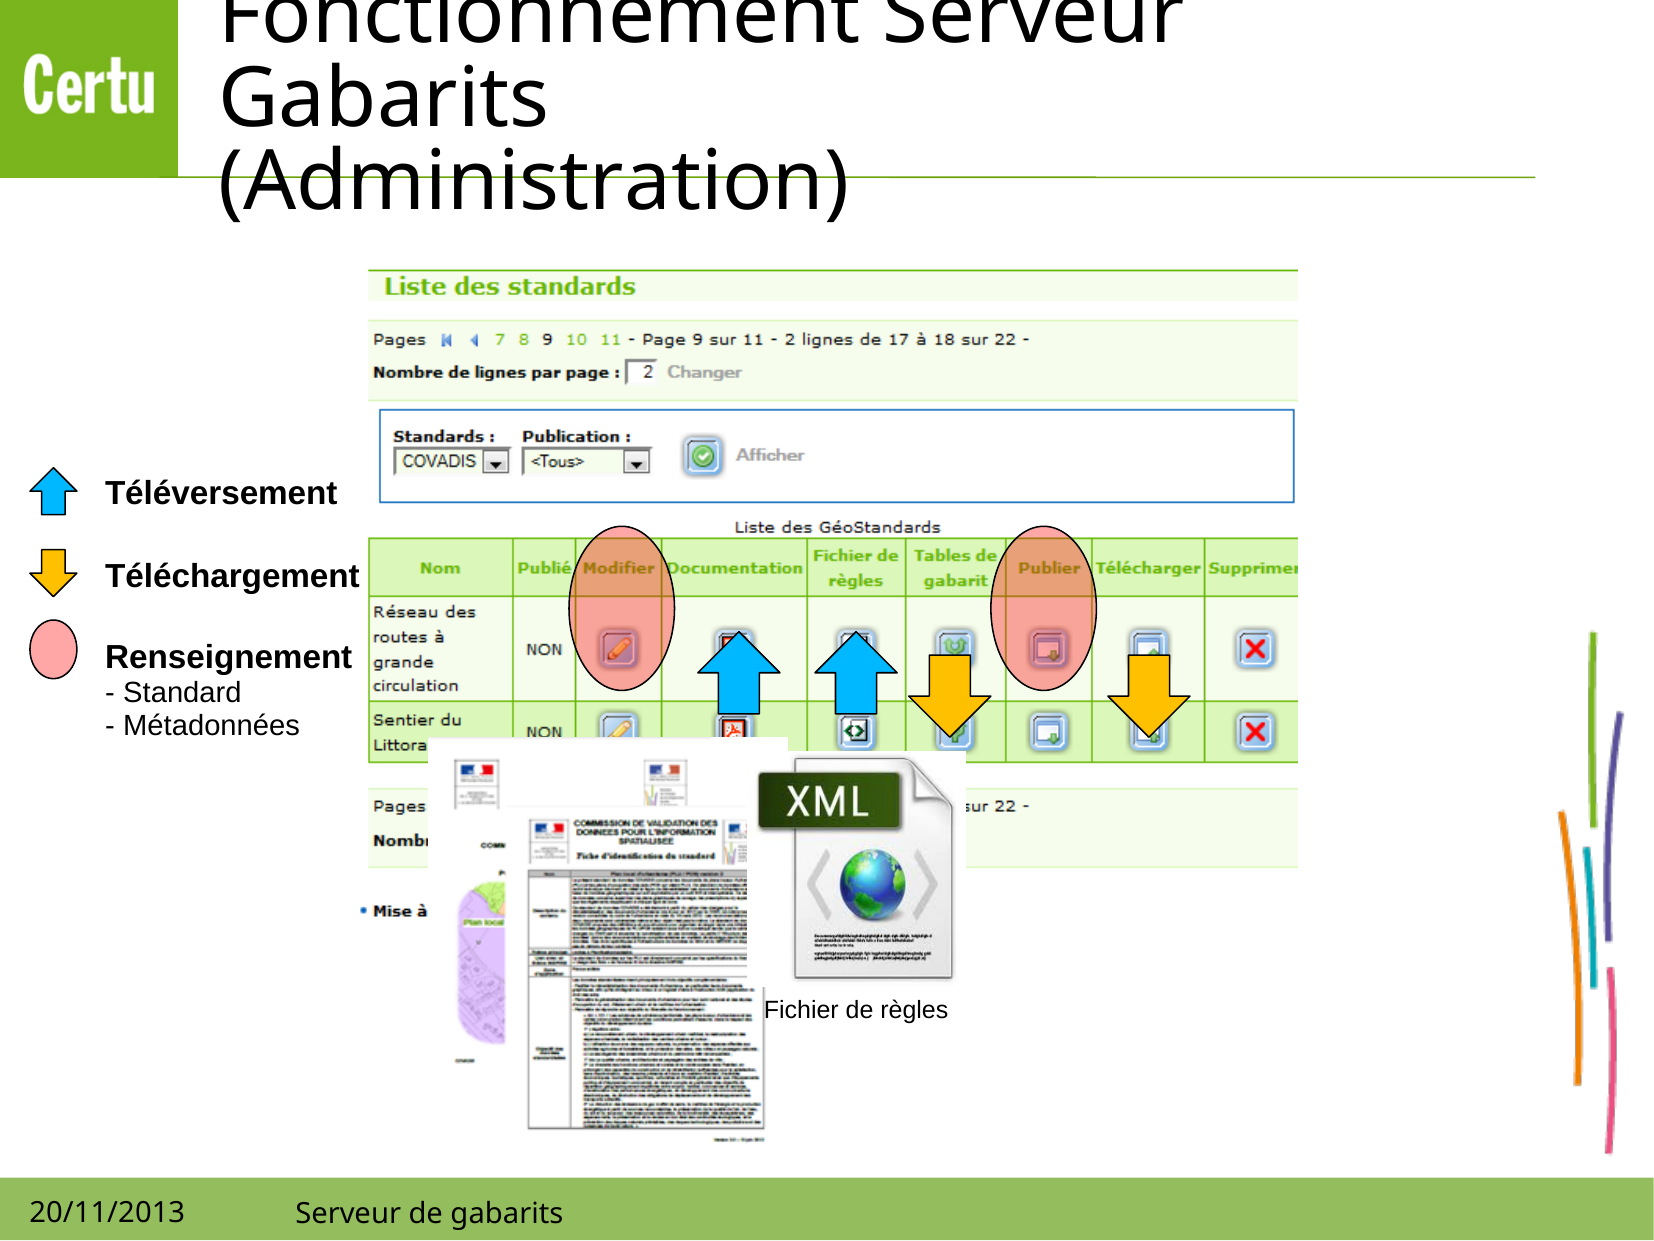

# Fonctionnement Serveur Gabarits (Administration)
Téléversement
Téléchargement
Renseignement
- Standard
- Métadonnées
20/11/2013
Serveur de gabarits